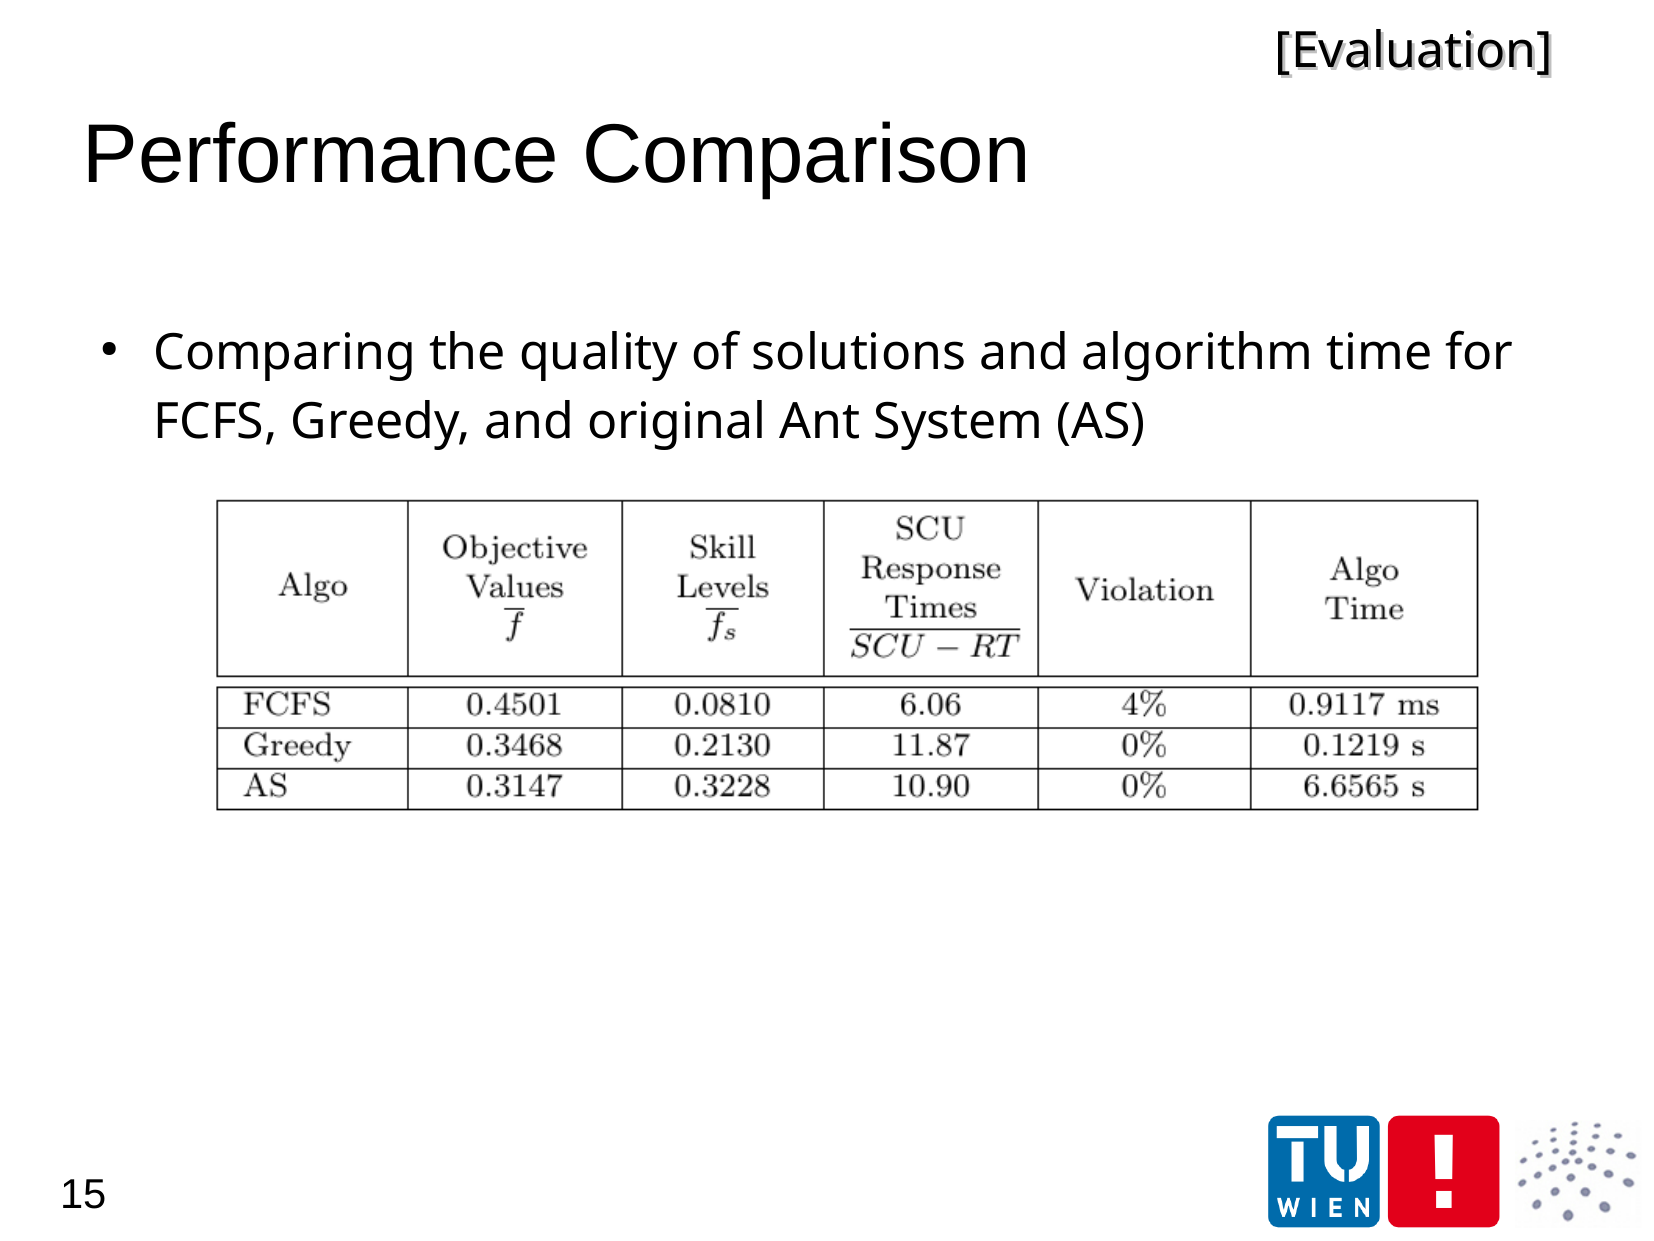

[Evaluation]
# Performance Comparison
Comparing the quality of solutions and algorithm time for FCFS, Greedy, and original Ant System (AS)
15